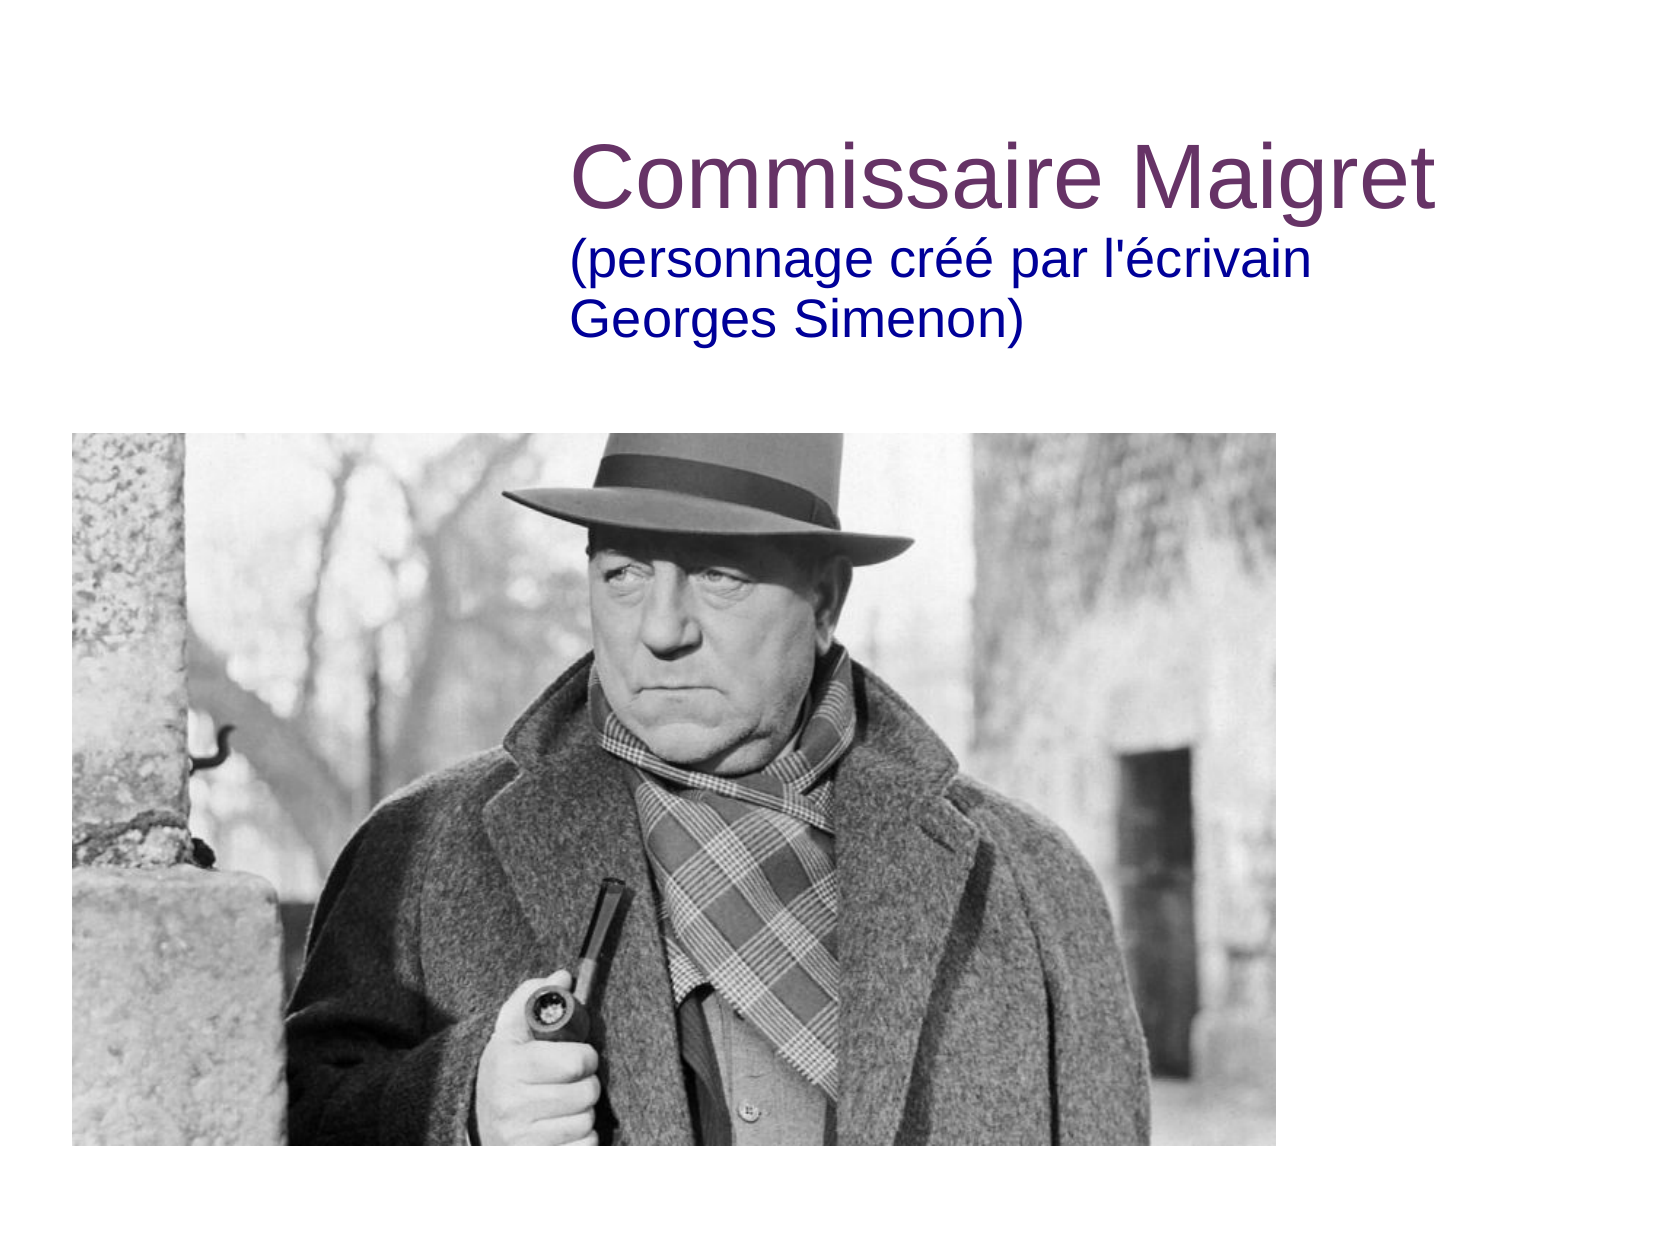

Commissaire Maigret (personnage créé par l'écrivain Georges Simenon)